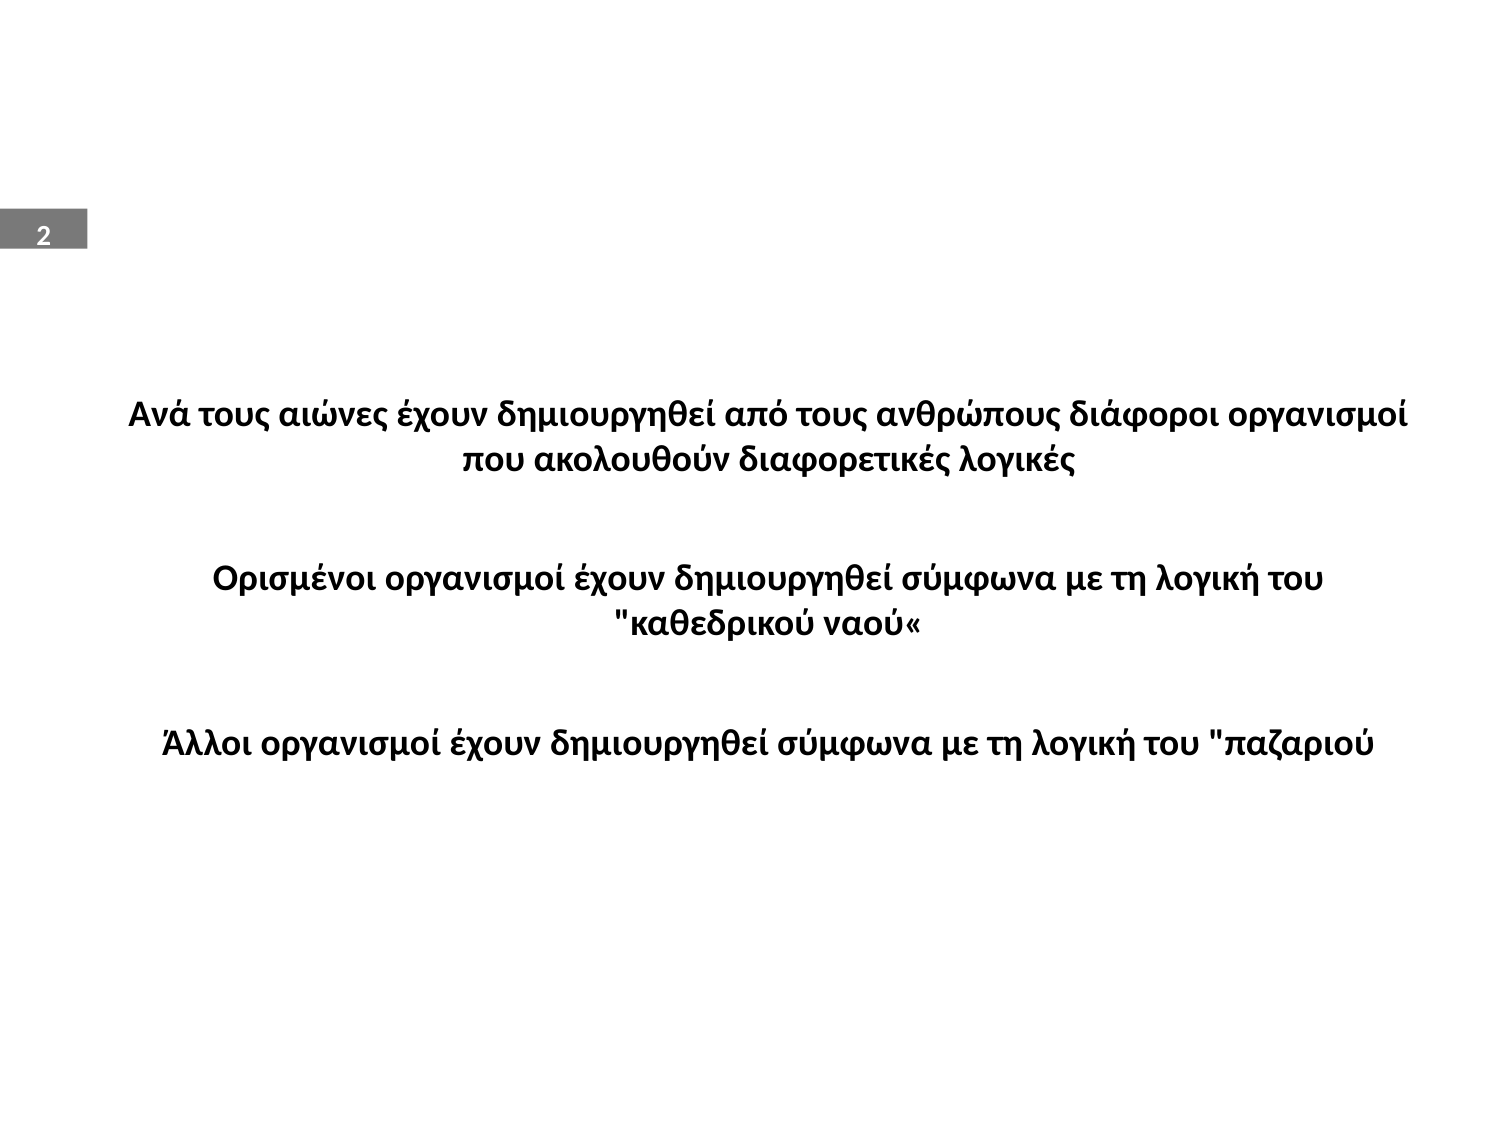

#
Ανά τους αιώνες έχουν δημιουργηθεί από τους ανθρώπους διάφοροι οργανισμοί που ακολουθούν διαφορετικές λογικές
Ορισμένοι οργανισμοί έχουν δημιουργηθεί σύμφωνα με τη λογική του "καθεδρικού ναού«
Άλλοι οργανισμοί έχουν δημιουργηθεί σύμφωνα με τη λογική του "παζαριού